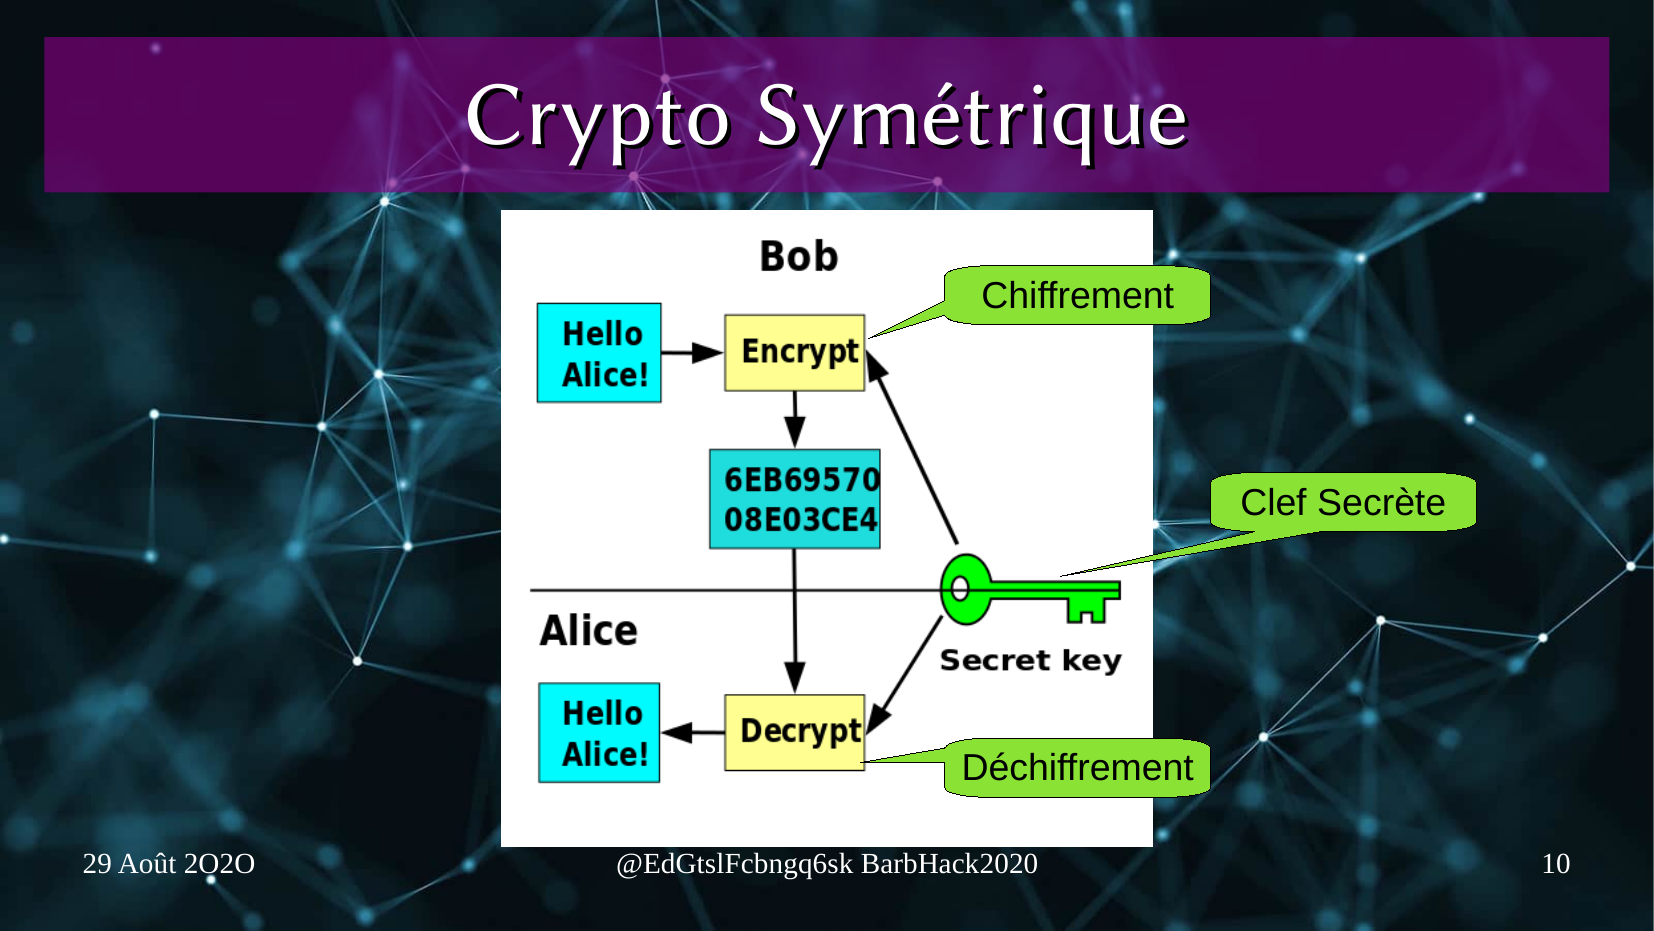

# Crypto Symétrique
Chiffrement
Clef Secrète
Déchiffrement
29 Août 2O2O
@EdGtslFcbngq6sk BarbHack2020
10